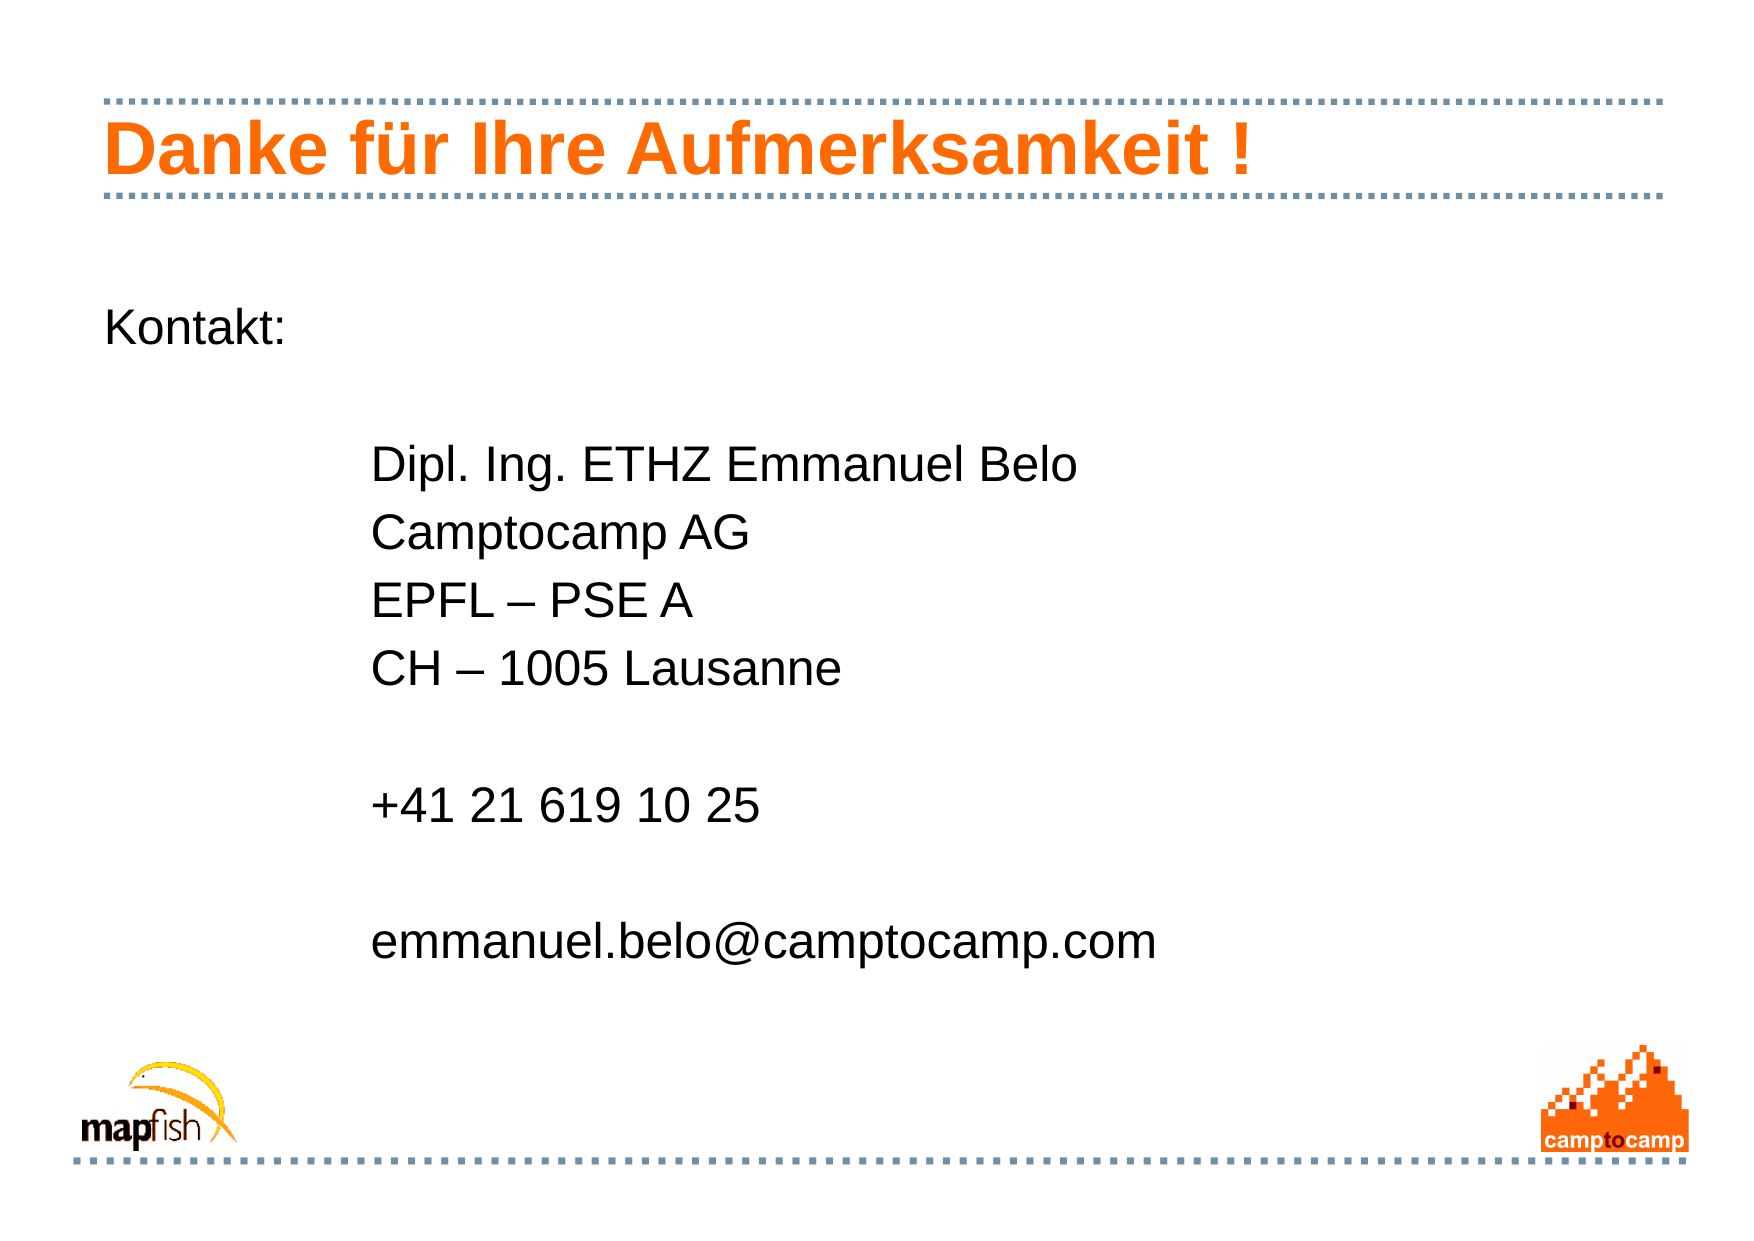

# Danke für Ihre Aufmerksamkeit !
Kontakt:
Dipl. Ing. ETHZ Emmanuel Belo
Camptocamp AG
EPFL – PSE A
CH – 1005 Lausanne
+41 21 619 10 25
emmanuel.belo@camptocamp.com